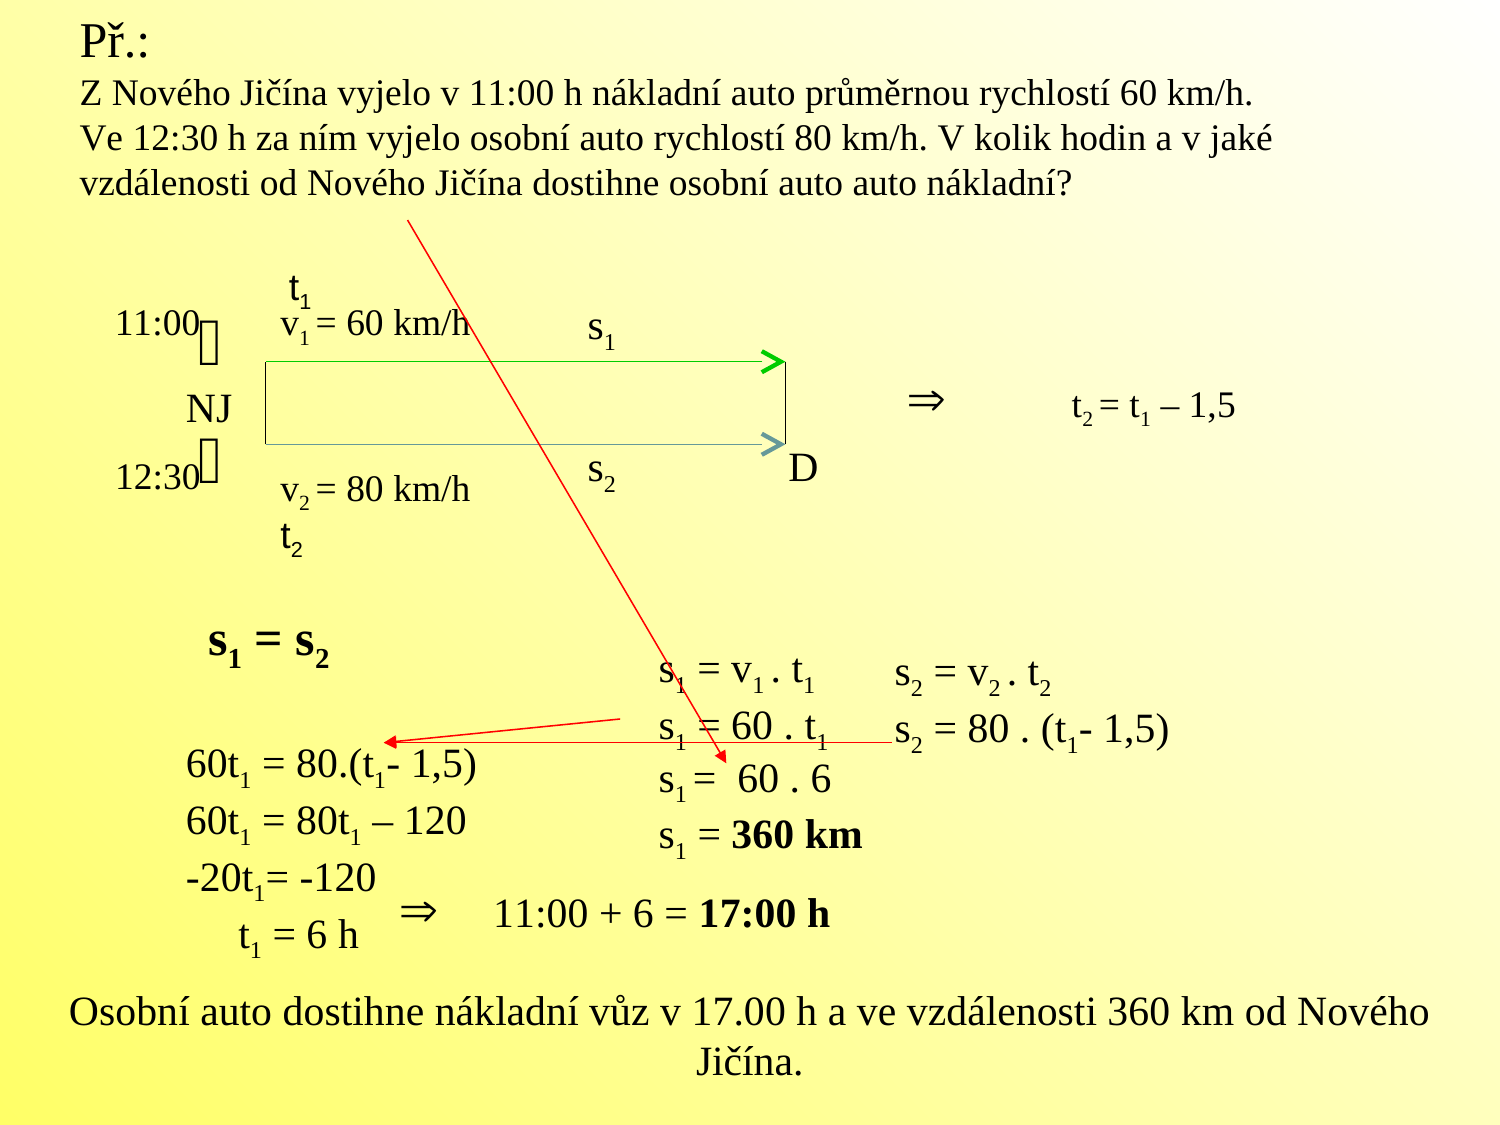

Př.:
Z Nového Jičína vyjelo v 11:00 h nákladní auto průměrnou rychlostí 60 km/h. Ve 12:30 h za ním vyjelo osobní auto rychlostí 80 km/h. V kolik hodin a v jaké vzdálenosti od Nového Jičína dostihne osobní auto auto nákladní?
t1
11:00

v1 = 60 km/h
s1

t2 = t1 – 1,5
NJ

s2
D
12:30
v2 = 80 km/h
t2
 s1 = s2
s1 = v1 . t1
s1 = 60 . t1
s2 = v2 . t2
s2 = 80 . (t1- 1,5)
60t1 = 80.(t1- 1,5)
60t1 = 80t1 – 120
-20t1= -120
 t1 = 6 h
s1 = 60 . 6
s1 = 360 km

11:00 + 6 = 17:00 h
Osobní auto dostihne nákladní vůz v 17.00 h a ve vzdálenosti 360 km od Nového Jičína.